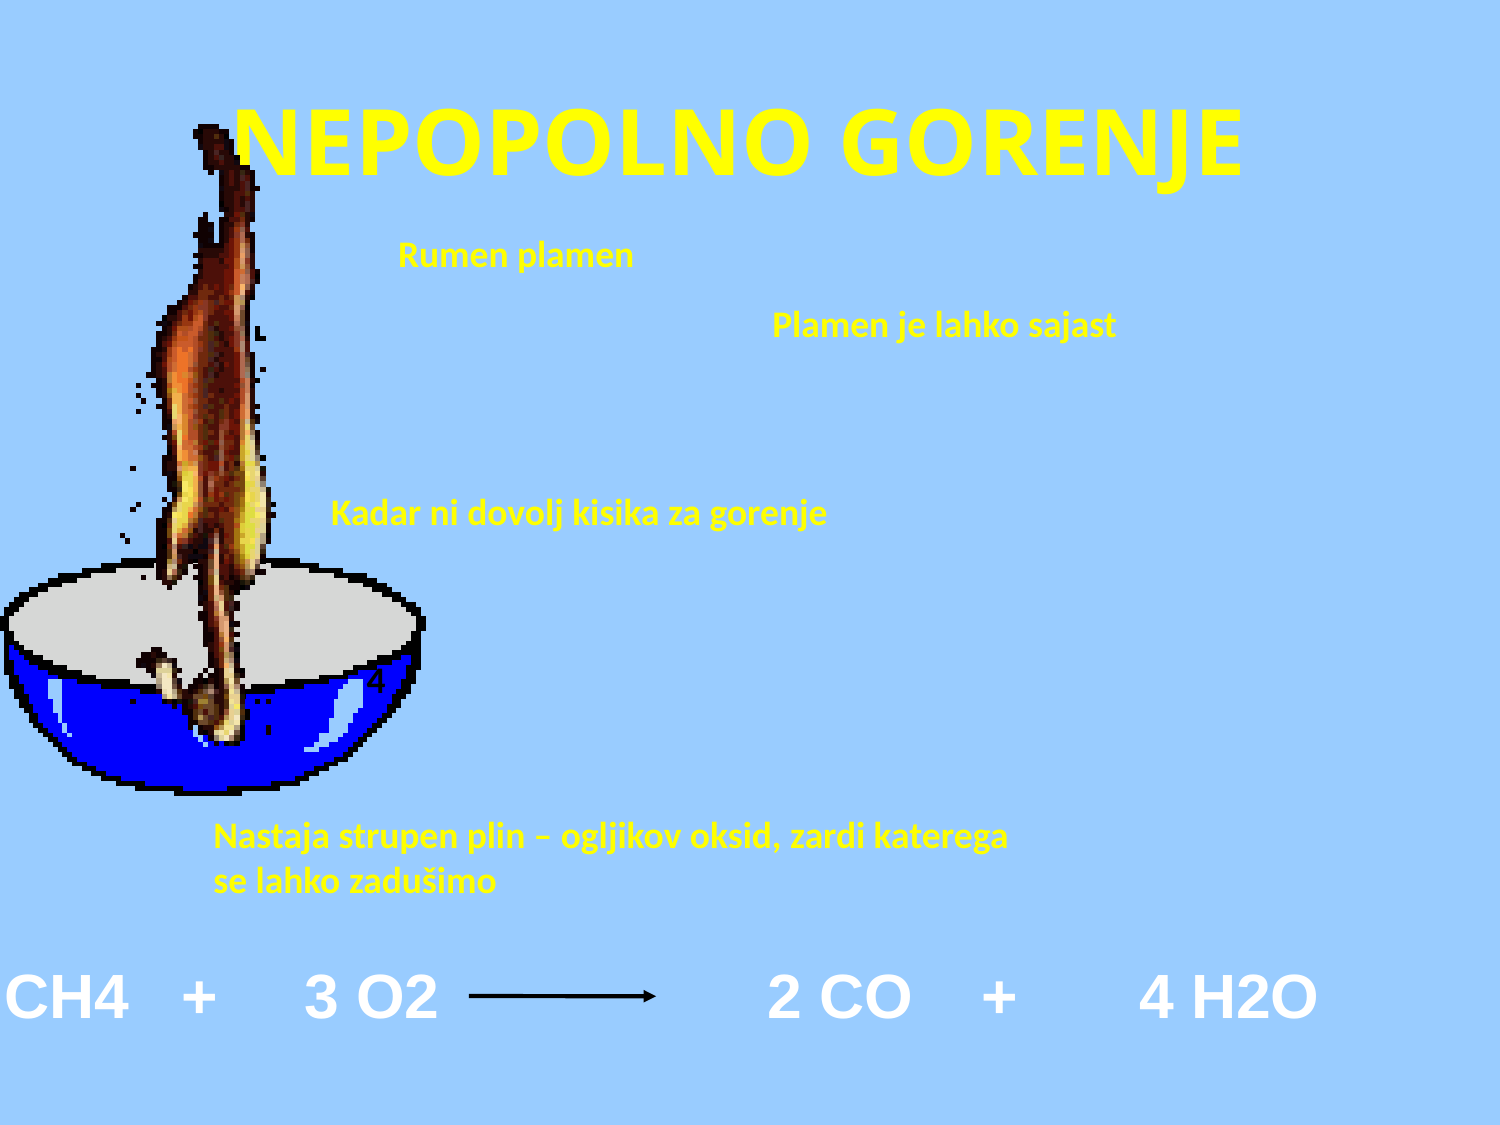

NEPOPOLNO GORENJE
Rumen plamen
Plamen je lahko sajast
Kadar ni dovolj kisika za gorenje
4
Nastaja strupen plin – ogljikov oksid, zardi katerega
se lahko zadušimo
2 CH4 + 3 O2 2 CO + 4 H2O